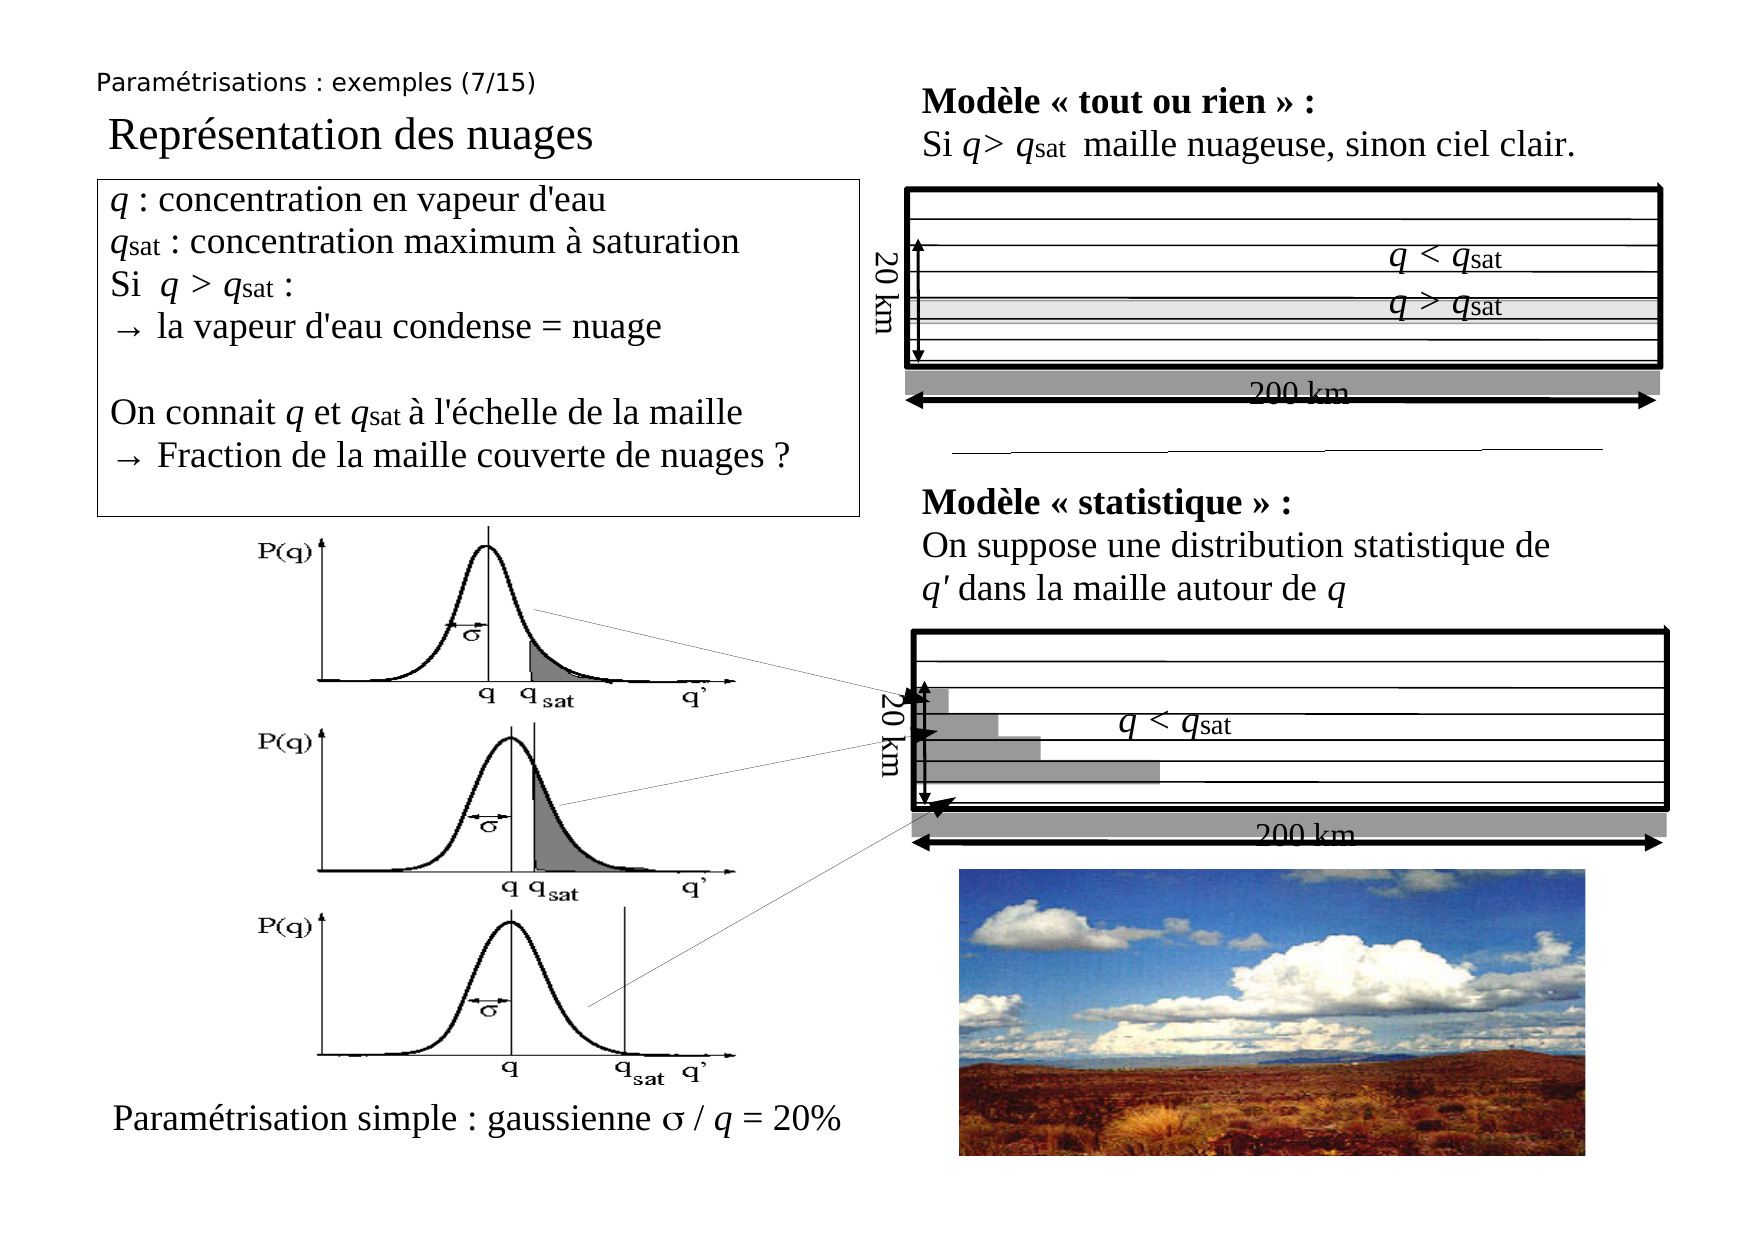

Paramétrisations : exemples (7/15)
Modèle « tout ou rien » :
Si q> qsat maille nuageuse, sinon ciel clair.
Représentation des nuages
q : concentration en vapeur d'eau
qsat : concentration maximum à saturation
Si q > qsat :
→ la vapeur d'eau condense = nuage
On connait q et qsat à l'échelle de la maille
→ Fraction de la maille couverte de nuages ?
20 km
200 km
 q < qsat
 q > qsat
Modèle « statistique » :
On suppose une distribution statistique de
q' dans la maille autour de q
20 km
200 km
 q < qsat
Paramétrisation simple : gaussienne s / q = 20%